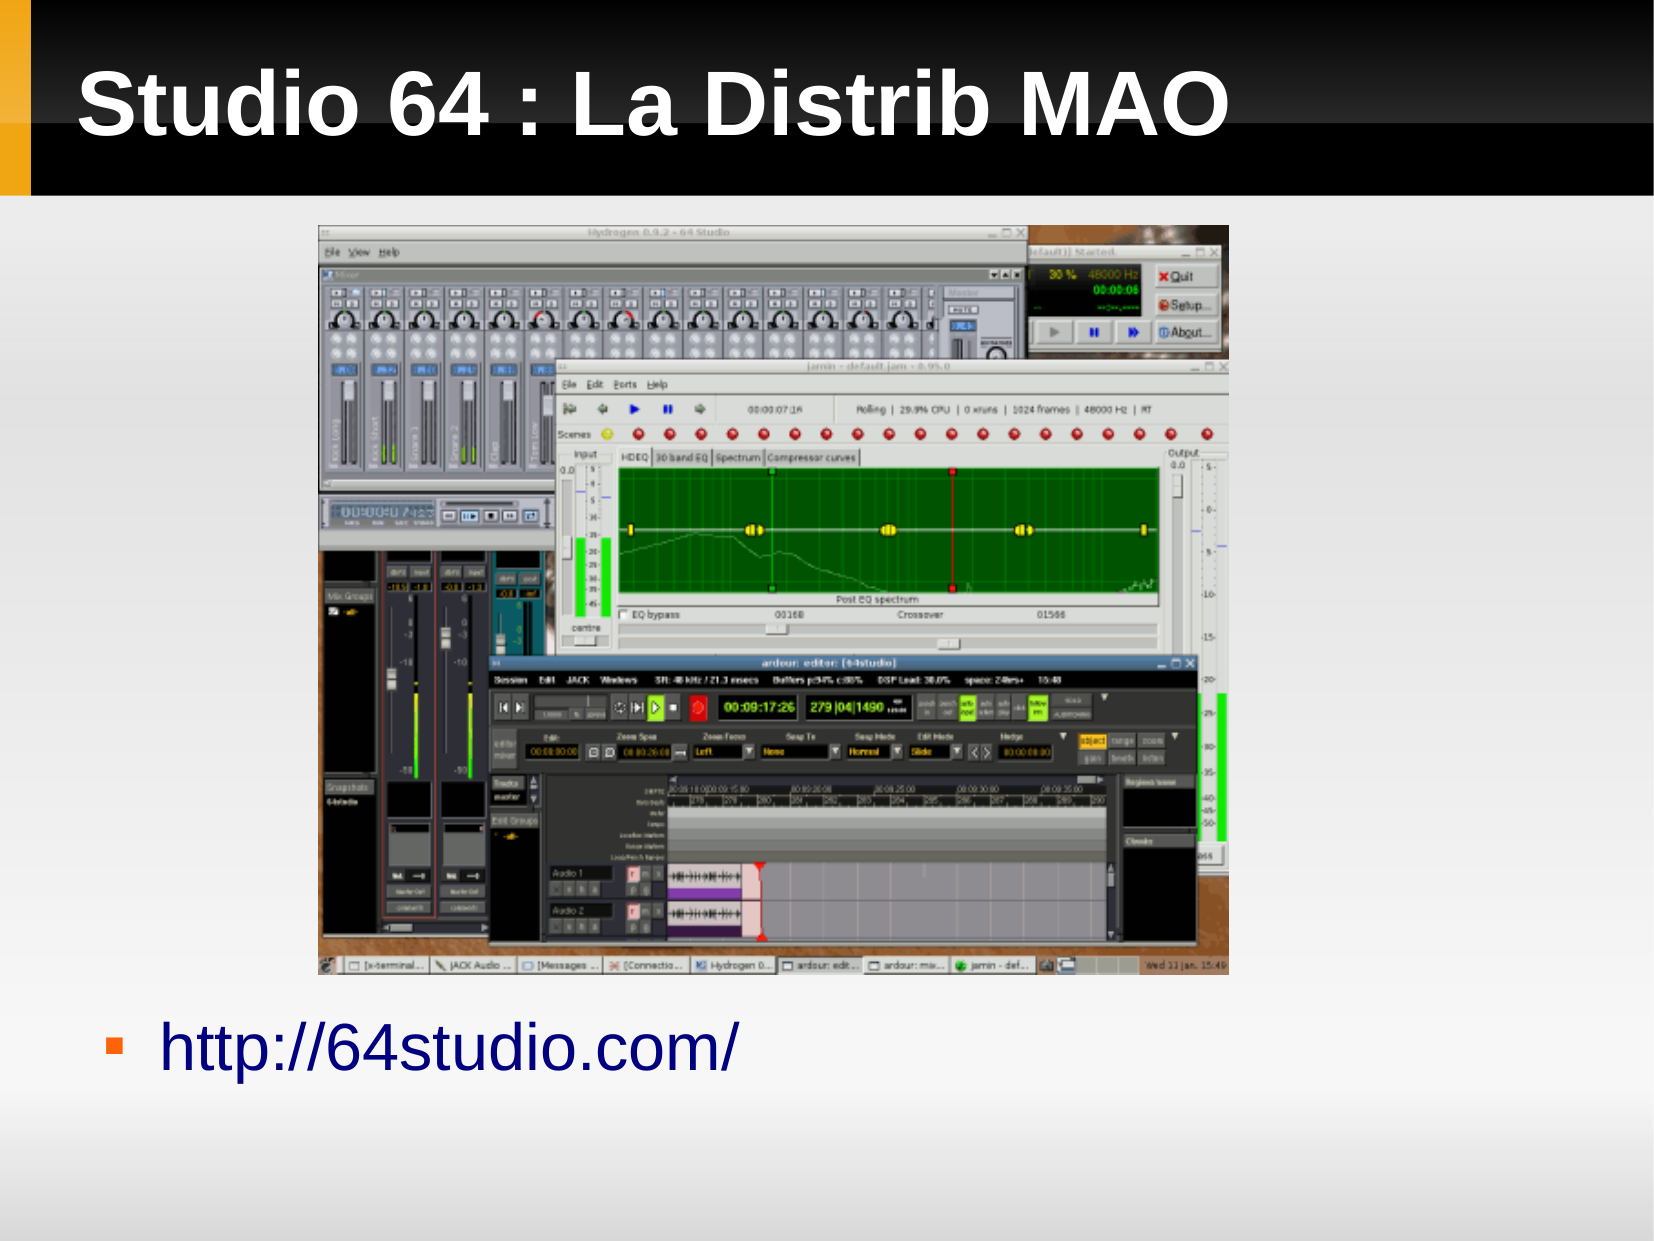

# Studio 64 : La Distrib MAO
http://64studio.com/